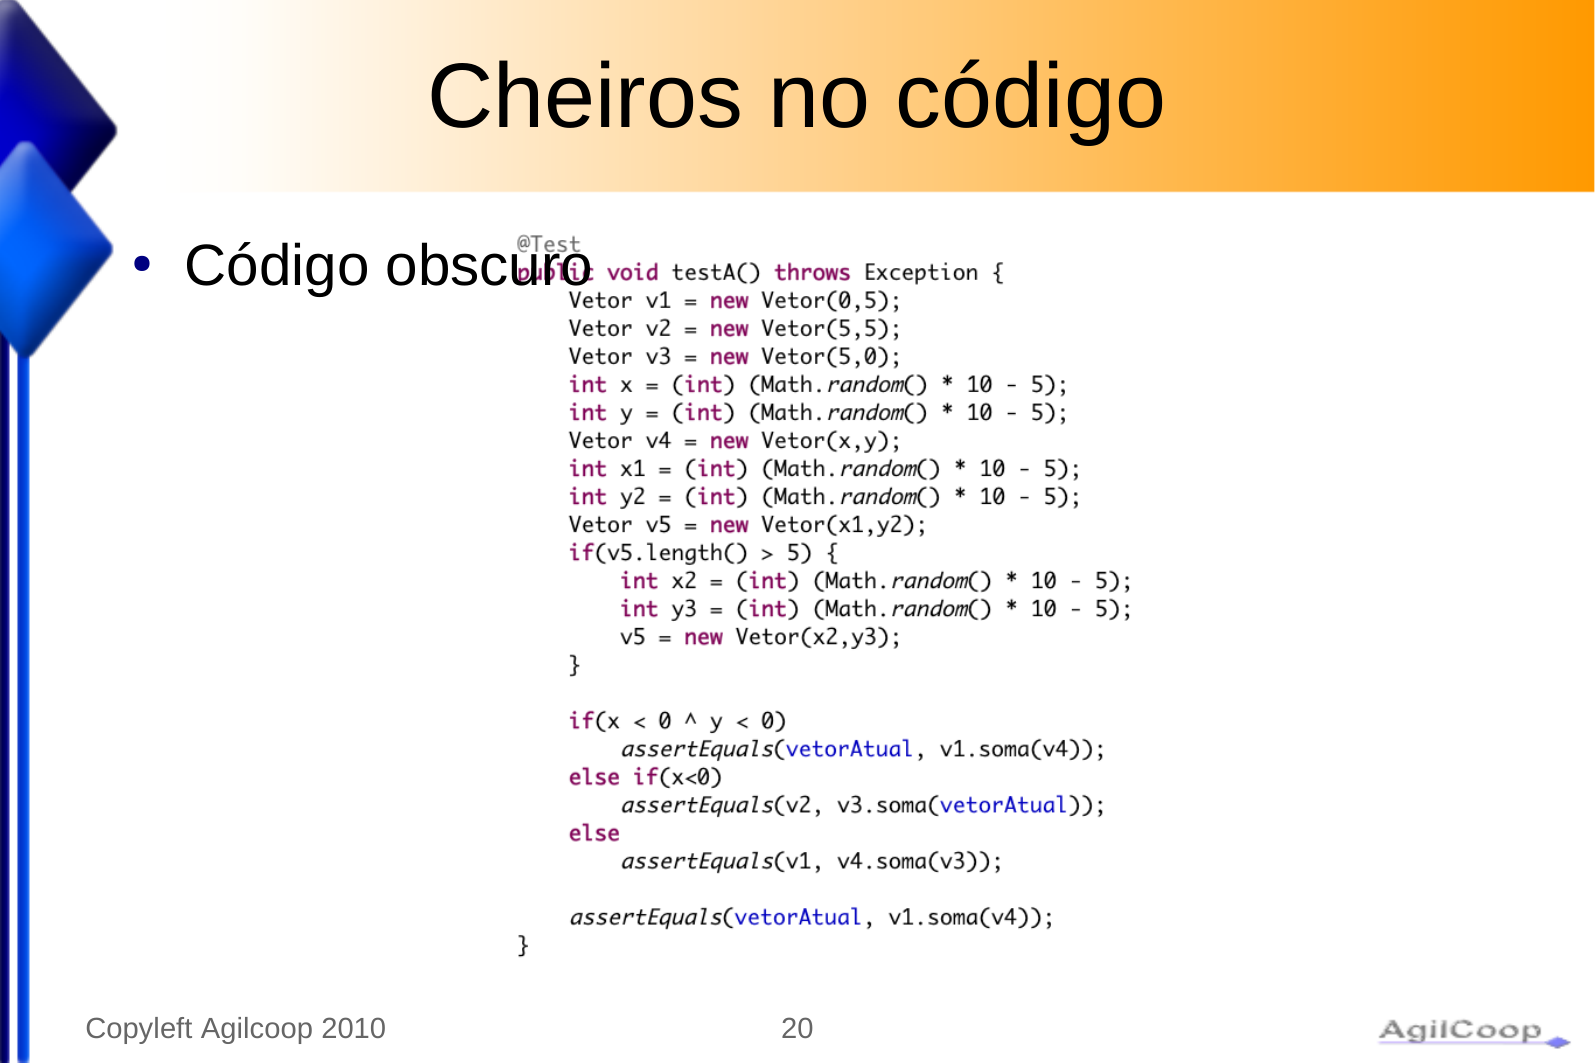

# Cheiros no código
Código obscuro
Copyleft Agilcoop 2010
20